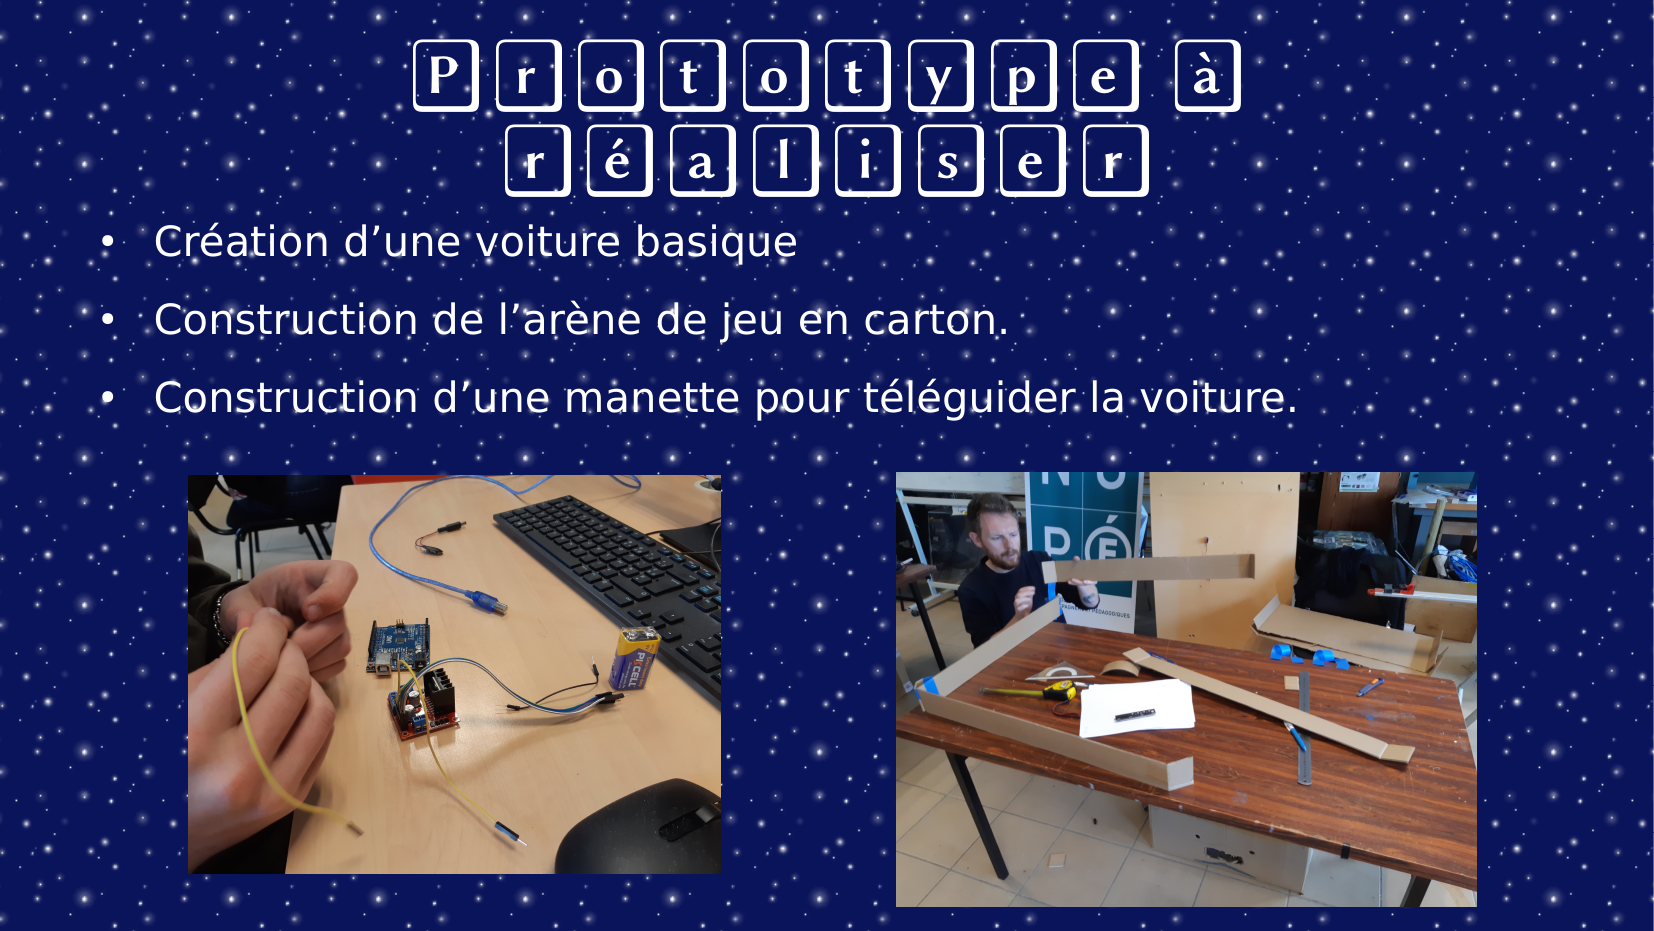

# Prototype à réaliser
Création d’une voiture basique
Construction de l’arène de jeu en carton.
Construction d’une manette pour téléguider la voiture.